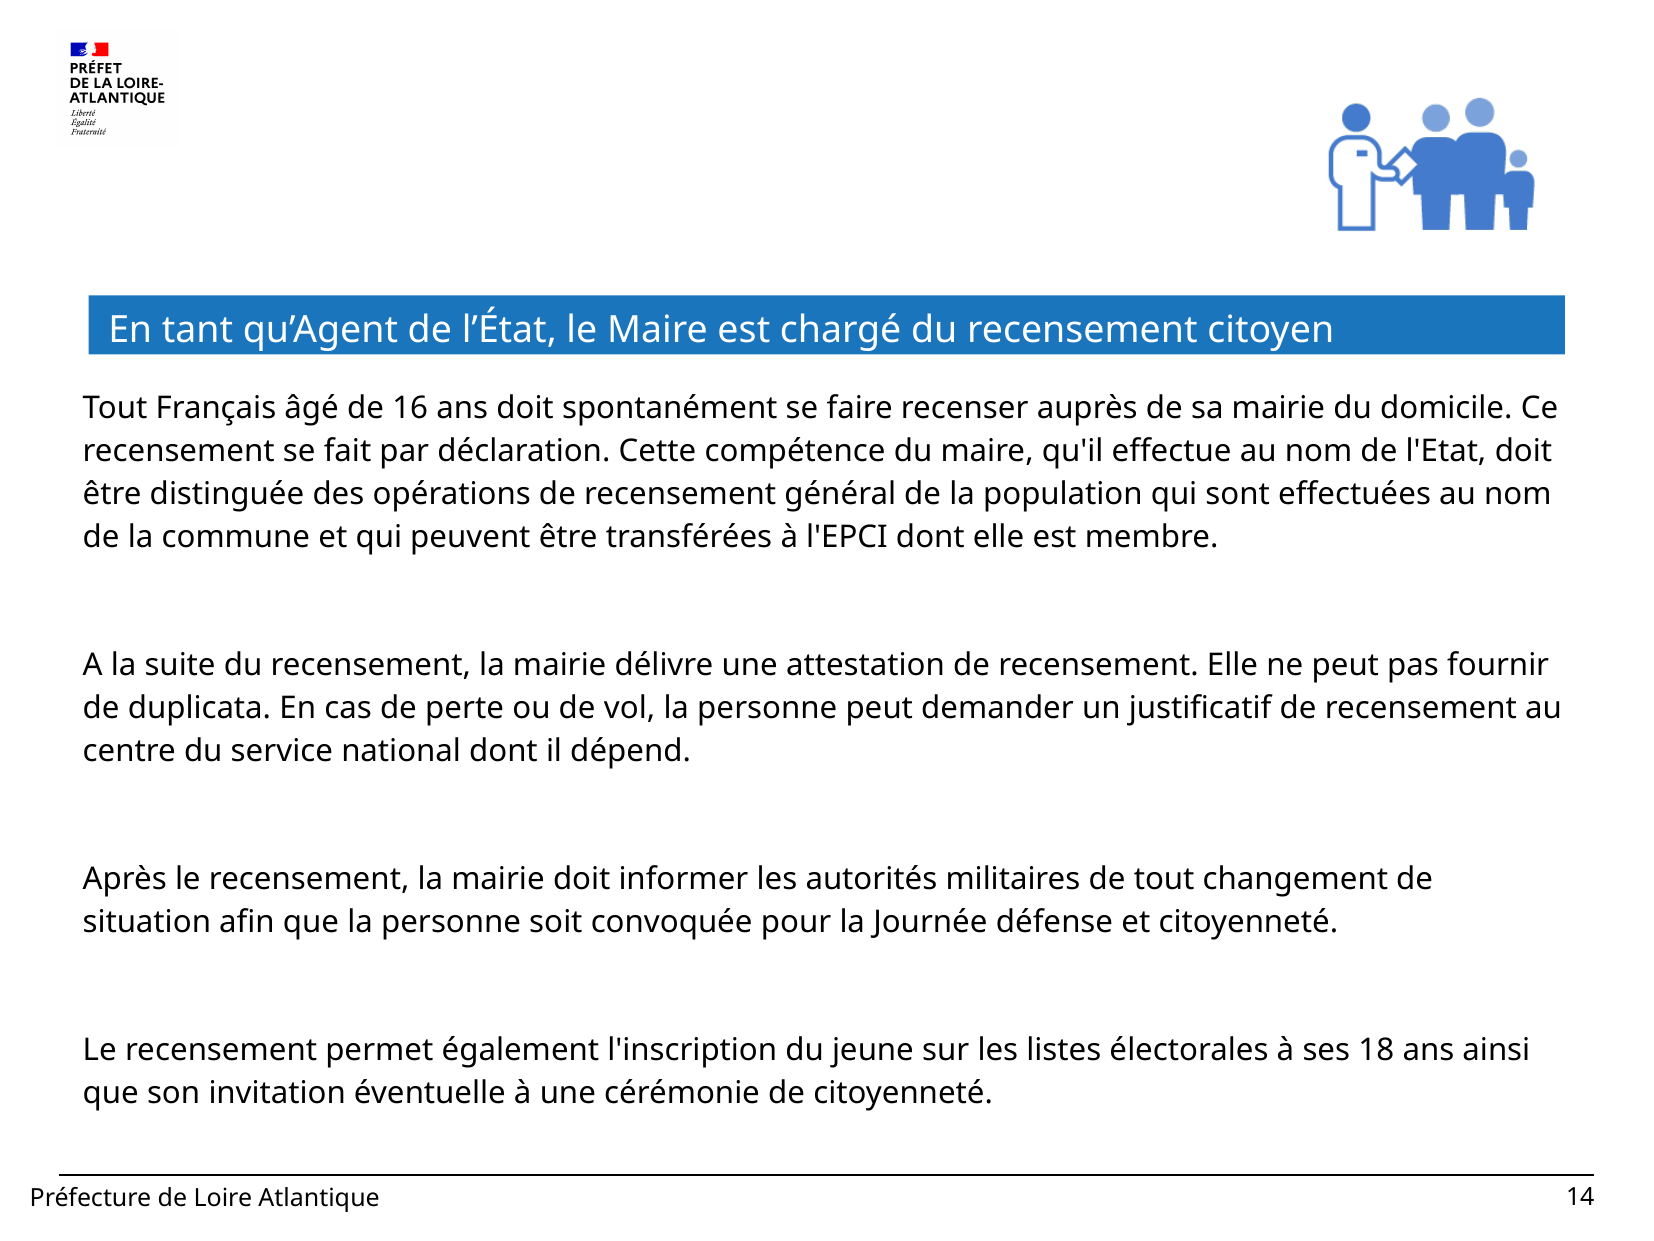

# Tout Français âgé de 16 ans doit spontanément se faire recenser auprès de sa mairie du domicile. Ce recensement se fait par déclaration. Cette compétence du maire, qu'il effectue au nom de l'Etat, doit être distinguée des opérations de recensement général de la population qui sont effectuées au nom de la commune et qui peuvent être transférées à l'EPCI dont elle est membre.
A la suite du recensement, la mairie délivre une attestation de recensement. Elle ne peut pas fournir de duplicata. En cas de perte ou de vol, la personne peut demander un justificatif de recensement au centre du service national dont il dépend.
Après le recensement, la mairie doit informer les autorités militaires de tout changement de situation afin que la personne soit convoquée pour la Journée défense et citoyenneté.
Le recensement permet également l'inscription du jeune sur les listes électorales à ses 18 ans ainsi que son invitation éventuelle à une cérémonie de citoyenneté.
En tant qu’Agent de l’État, le Maire est chargé du recensement citoyen
14
Préfecture de Loire Atlantique